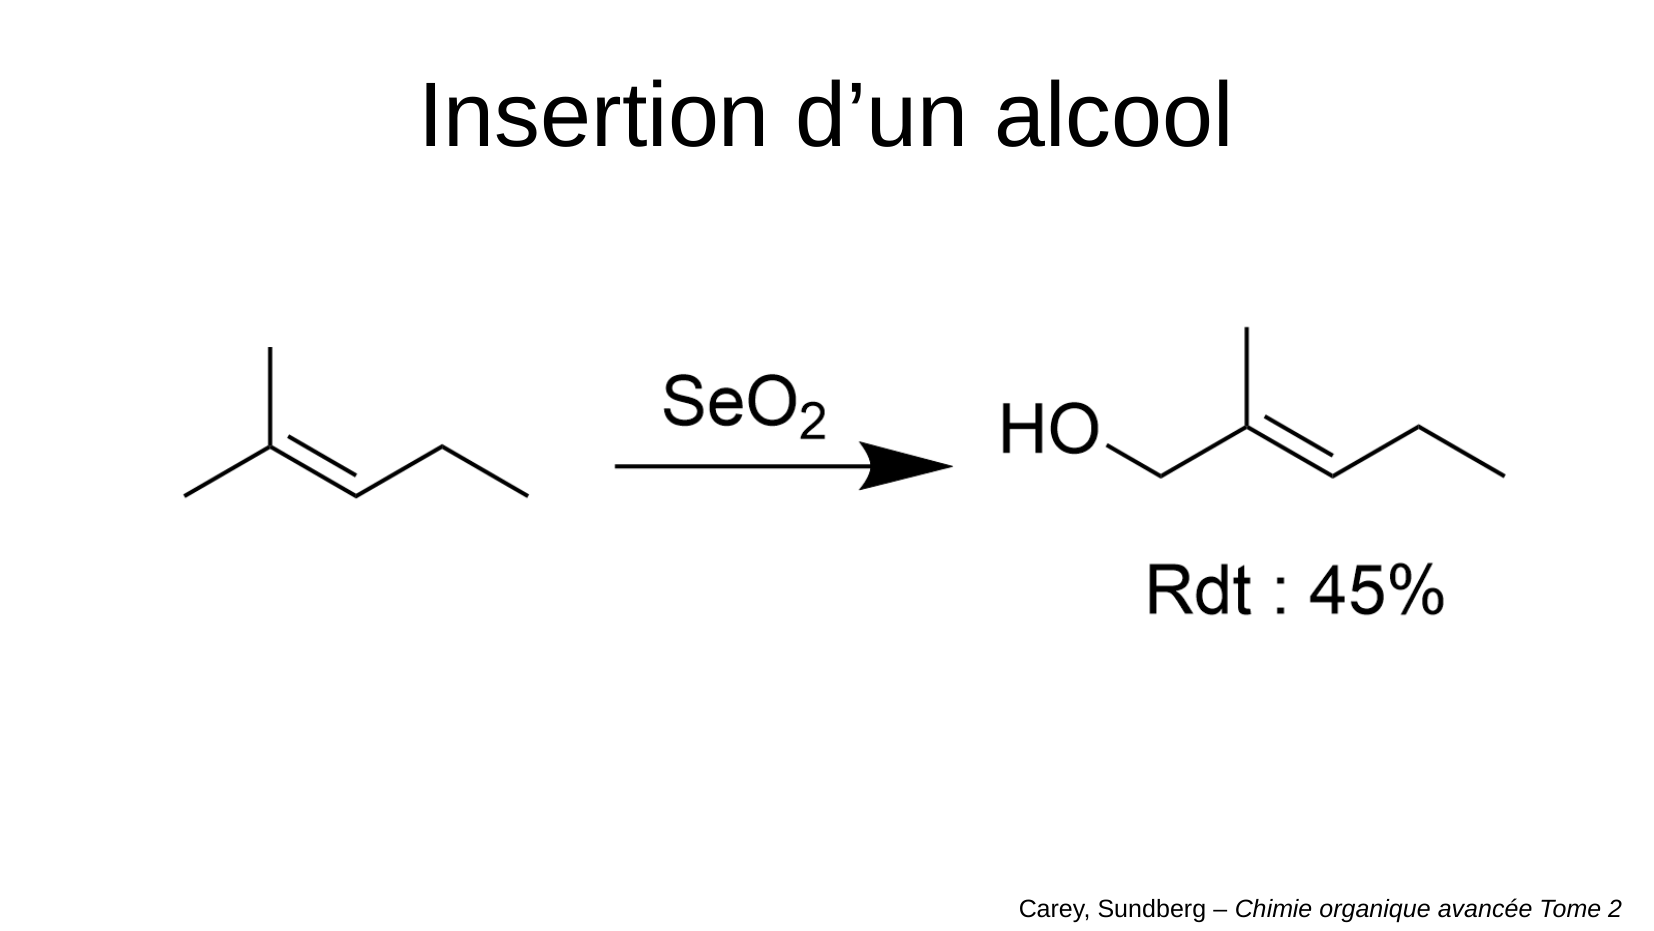

# Insertion d’un alcool
Carey, Sundberg – Chimie organique avancée Tome 2